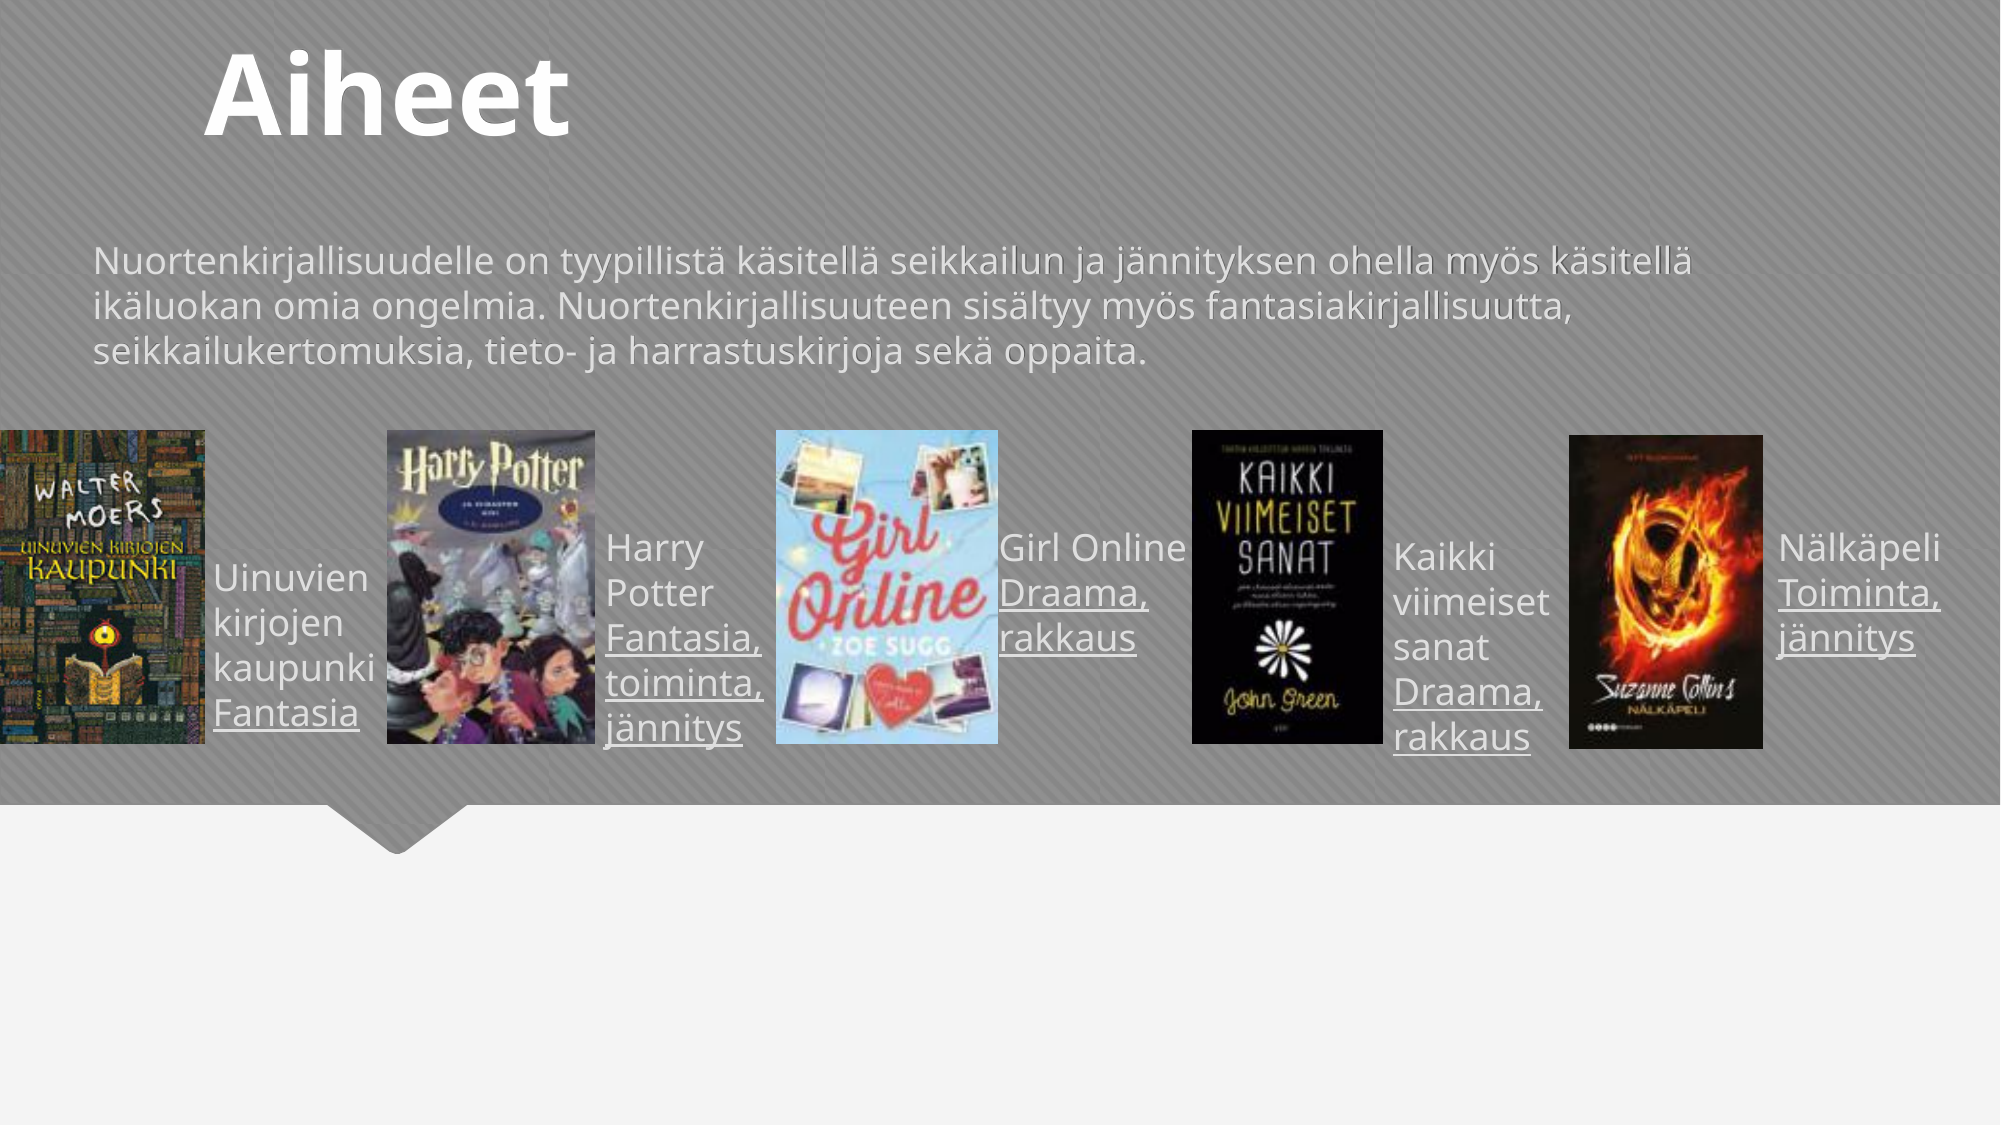

# Aiheet
Nuortenkirjallisuudelle on tyypillistä käsitellä seikkailun ja jännityksen ohella myös käsitellä ikäluokan omia ongelmia. Nuortenkirjallisuuteen sisältyy myös fantasiakirjallisuutta, seikkailukertomuksia, tieto- ja harrastuskirjoja sekä oppaita.
Harry Potter
Fantasia, toiminta, jännitys
Girl Online
Draama, rakkaus
Nälkäpeli
Toiminta, jännitys
Kaikki viimeiset sanat
Draama, rakkaus
Uinuvien kirjojen kaupunki
Fantasia